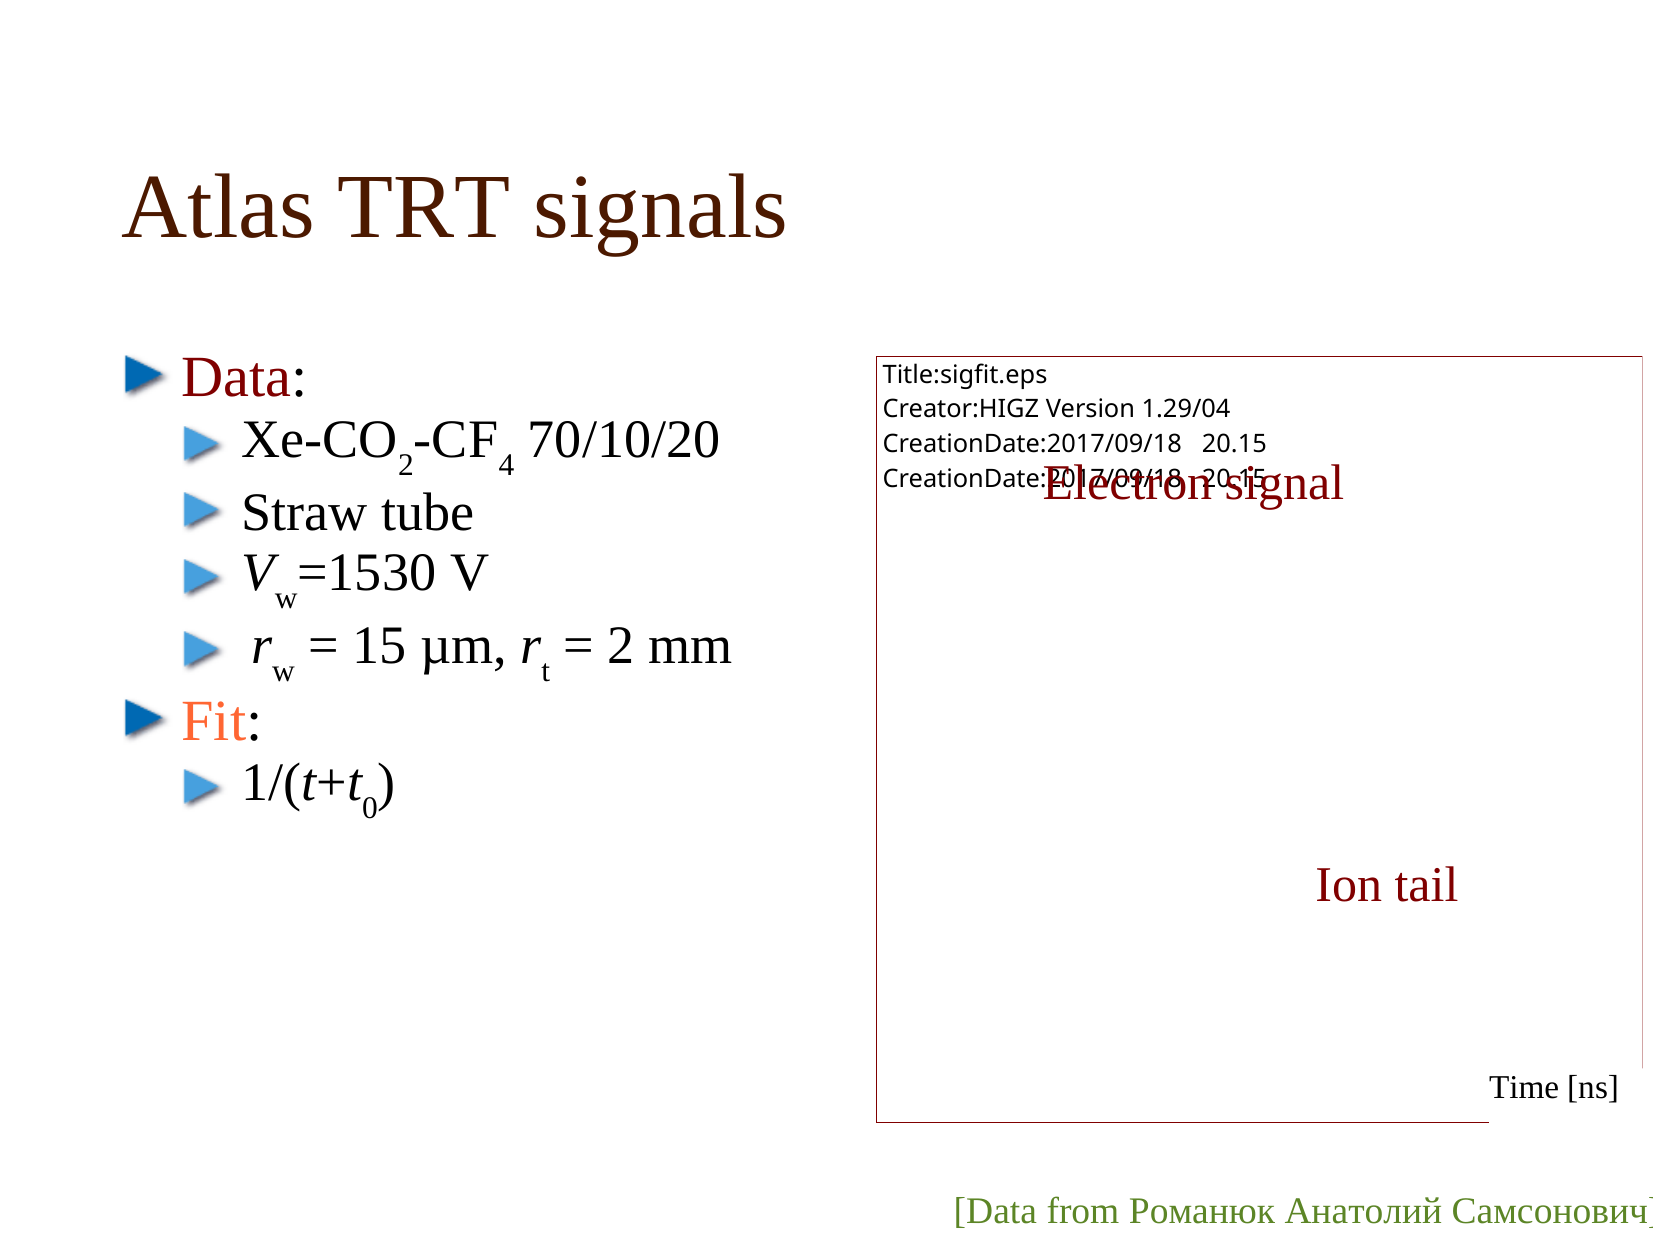

# Atlas TRT signals
Data:
Xe-CO2-CF4 70/10/20
Straw tube
Vw=1530 V
 rw = 15 µm, rt = 2 mm
Fit:
1/(t+t0)
Electron signal
Ion tail
Time [ns]
[Data from Романюк Анатолий Самсонович]